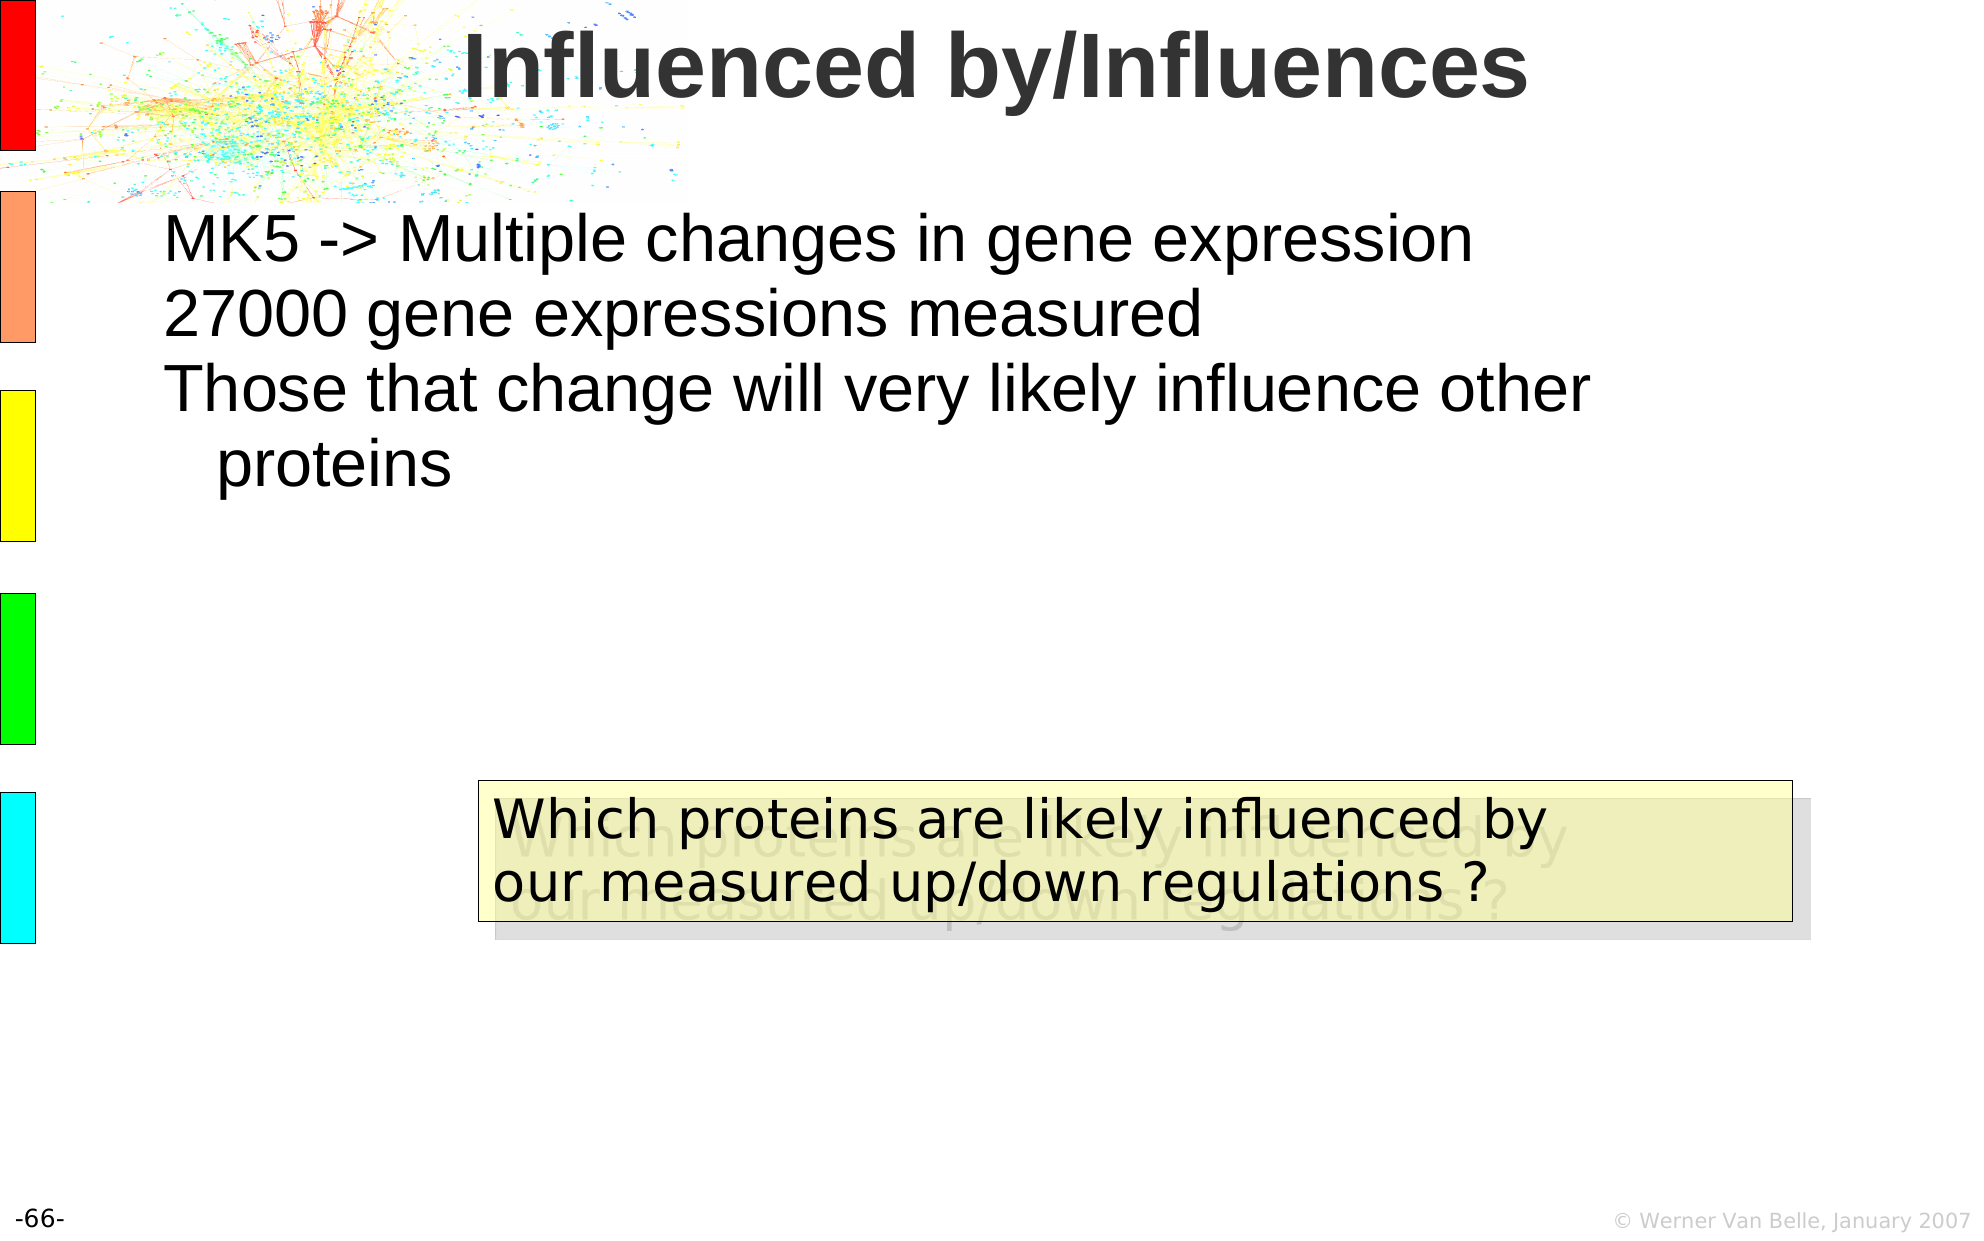

# Influenced by/Influences
MK5 -> Multiple changes in gene expression
27000 gene expressions measured
Those that change will very likely influence other proteins
Which proteins are likely influenced by
our measured up/down regulations ?